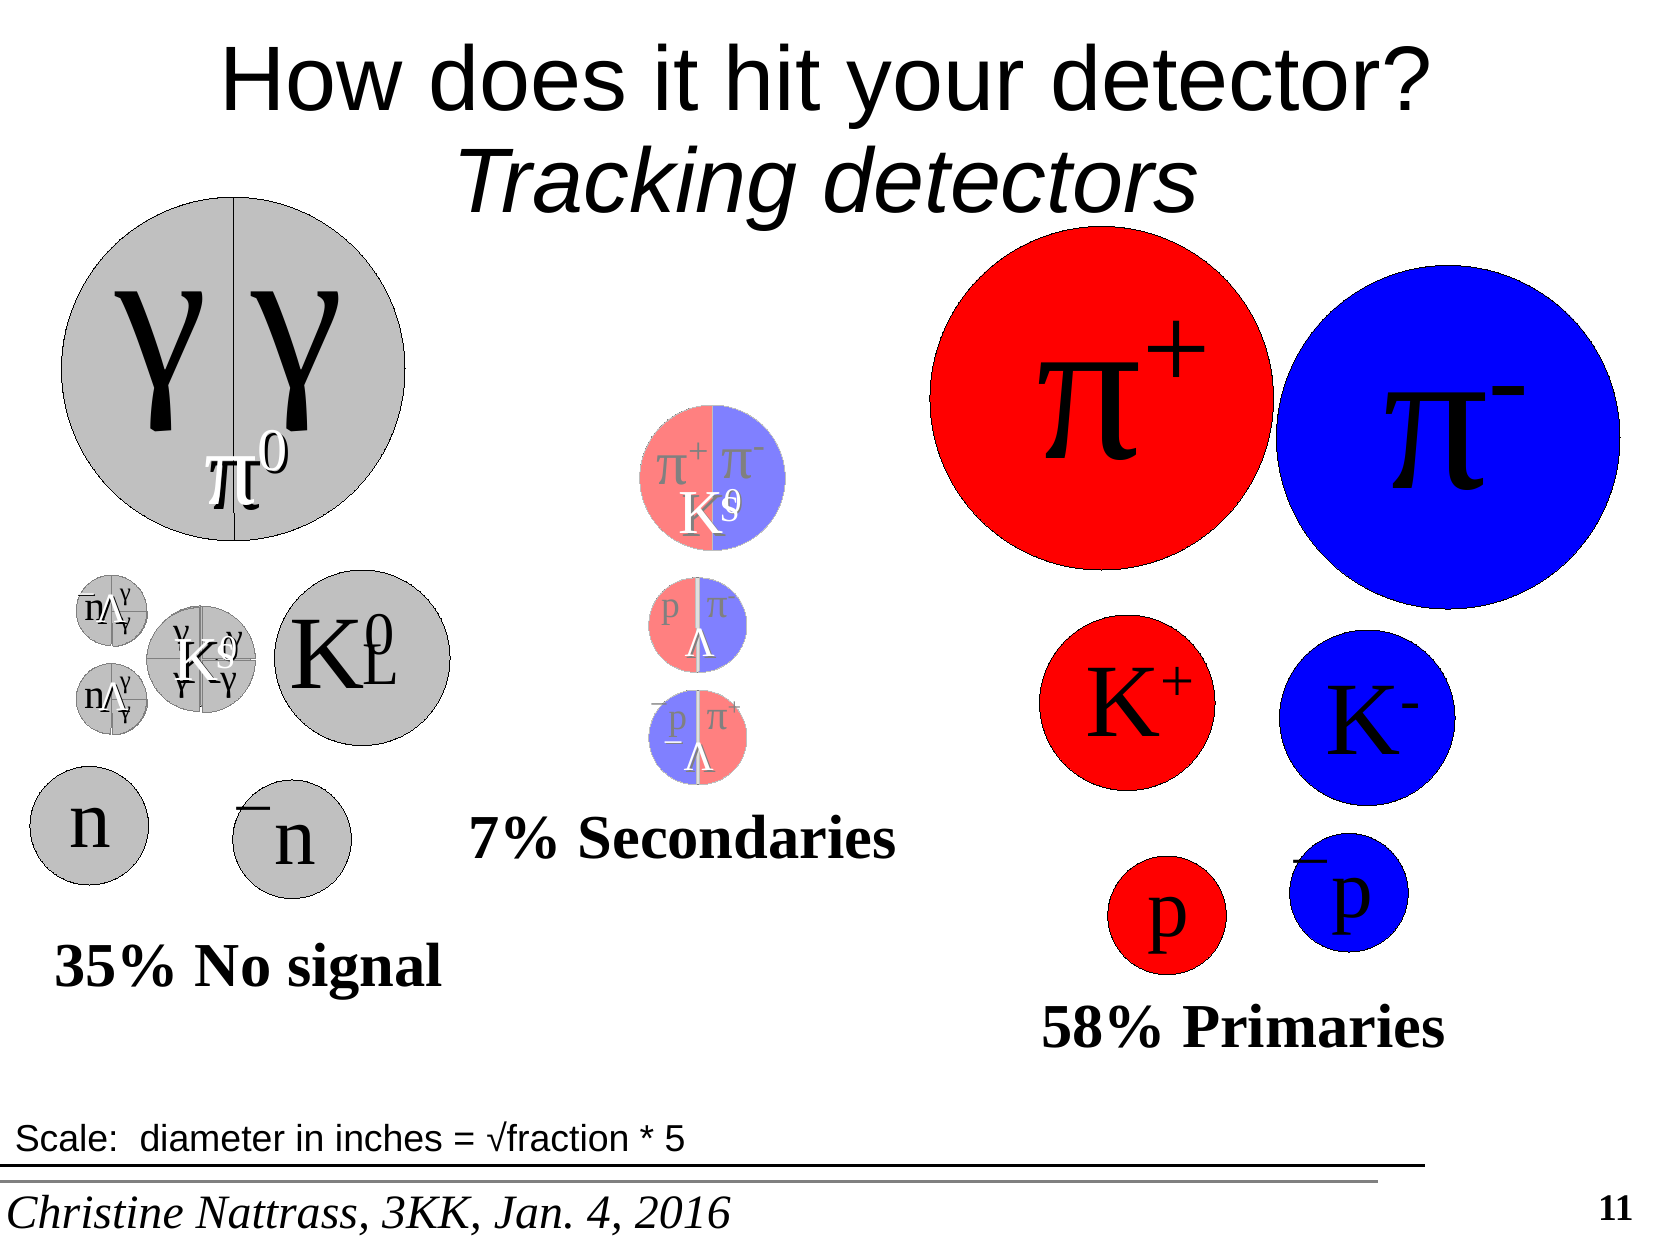

# How does it hit your detector? Tracking detectors
γ
γ
π0
π+
π-
π-
π+
S
K0
L
K0
γ
n
γ
`Λ
γ
n
γ
Λ
π-
p
Λ
π+
`p
`Λ
S
K0
γ
γ
π0
π0
γ
γ
K+
K-
n
`n
7% Secondaries
`p
p
35% No signal
58% Primaries
Scale: diameter in inches = √fraction * 5